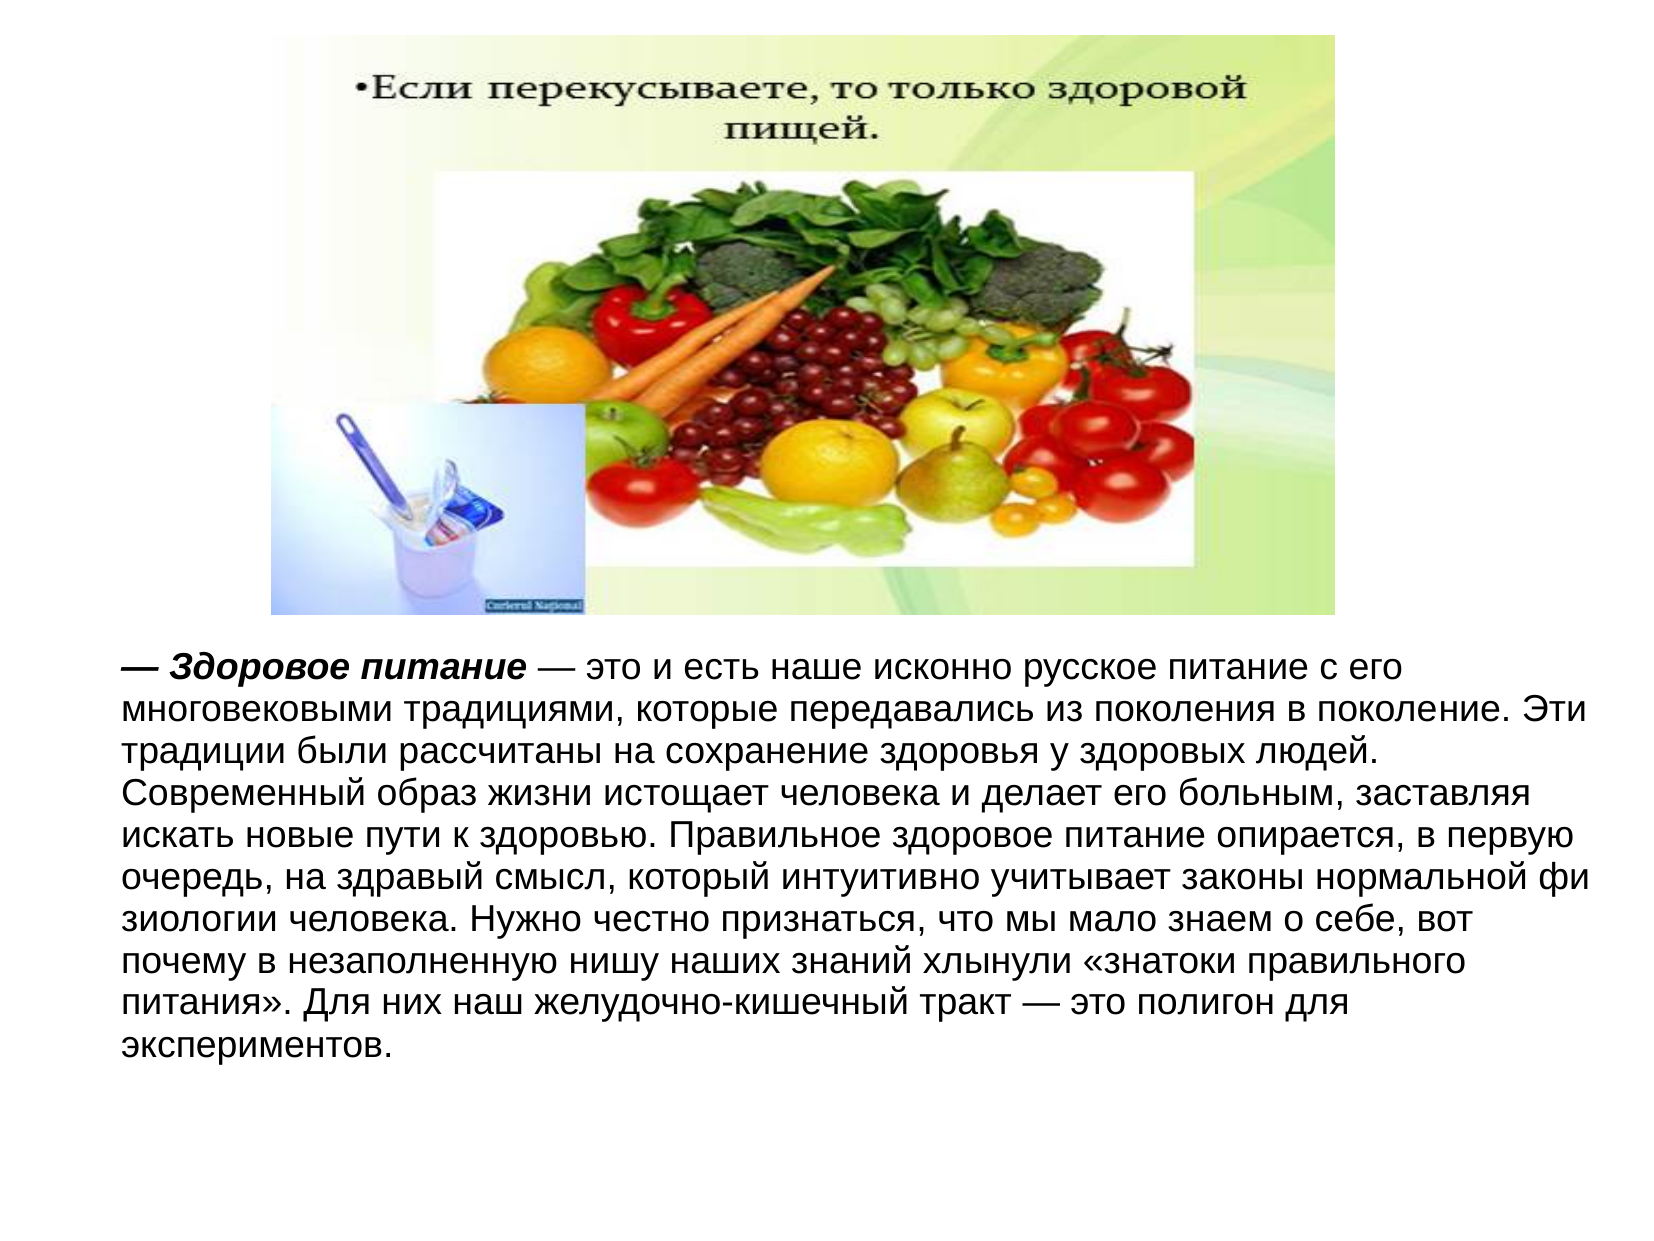

#
— Здоровое питание — это и есть наше исконно русское питание с его многовековыми традициями, которые передавались из поколения в поколе­ние. Эти традиции были рассчитаны на сохранение здоровья у здоровых людей. Современный образ жизни ис­тощает человека и делает его боль­ным, заставляя искать новые пути к здоровью. Правильное здоровое пи­тание опирается, в первую очередь, на здравый смысл, который интуитив­но учитывает законы нормальной фи­зиологии человека. Нужно честно признаться, что мы мало знаем о себе, вот почему в незаполненную нишу наших знаний хлынули «знатоки правильного питания». Для них наш желудочно-кишечный тракт — это по­лигон для экспериментов.